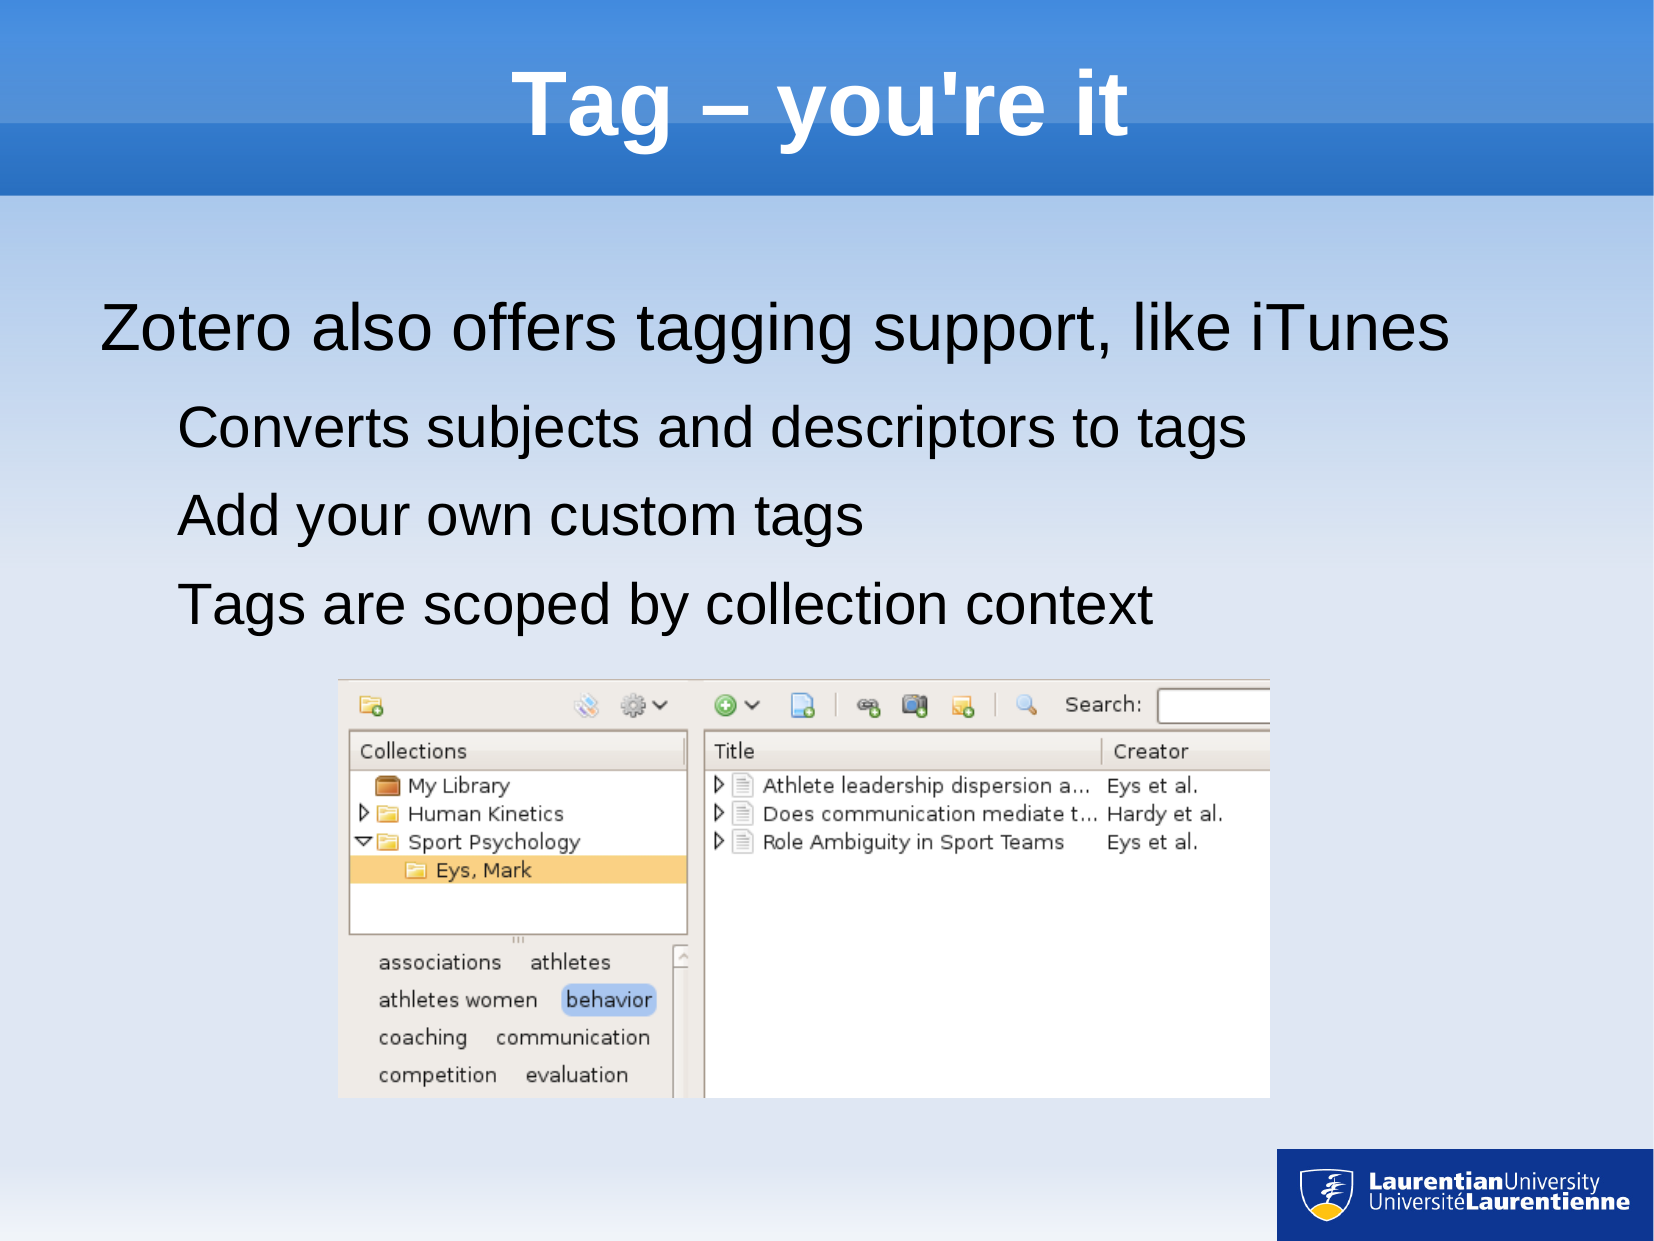

# Tag – you're it
Zotero also offers tagging support, like iTunes
Converts subjects and descriptors to tags
Add your own custom tags
Tags are scoped by collection context